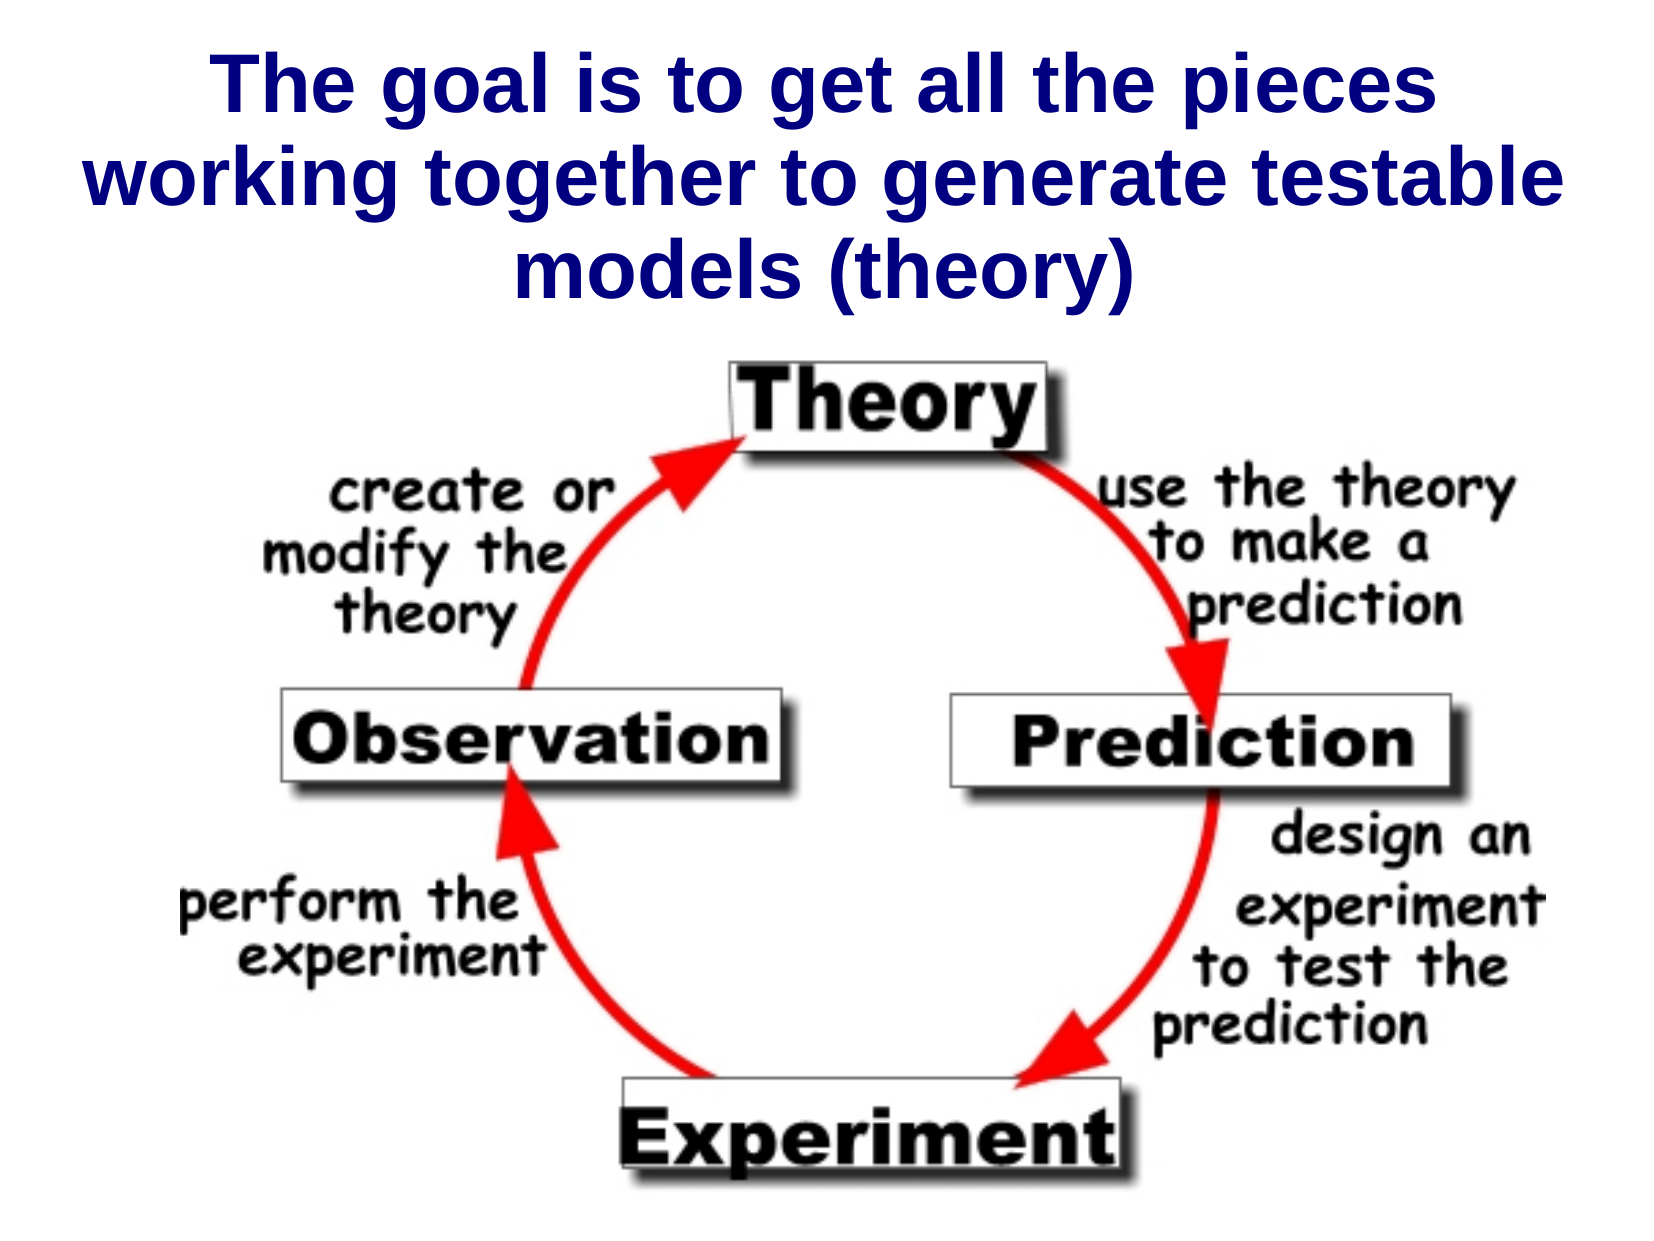

The goal is to get all the pieces working together to generate testable models (theory)